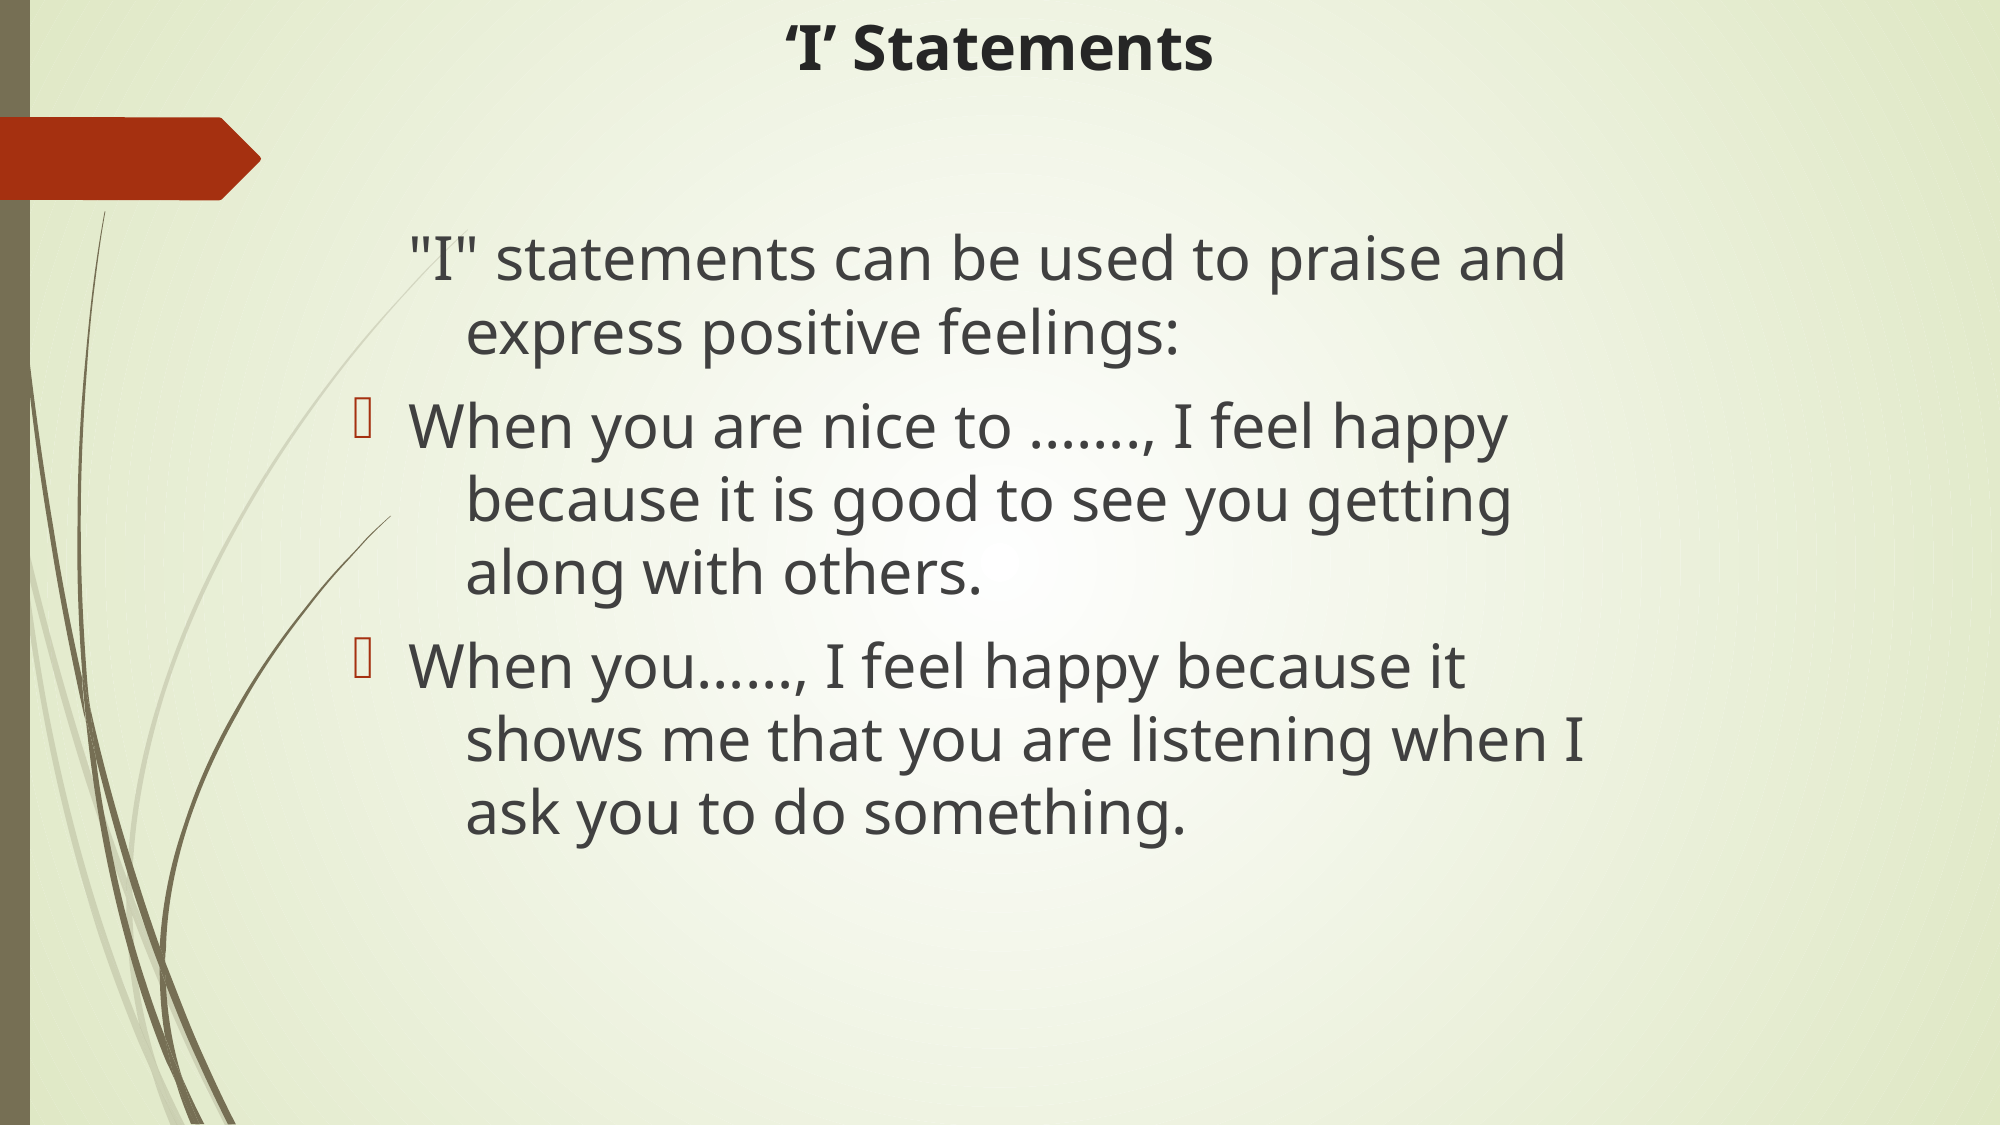

# ‘I’ Statements
"I" statements can be used to praise and express positive feelings:
When you are nice to ……., I feel happy because it is good to see you getting along with others.
When you……, I feel happy because it shows me that you are listening when I ask you to do something.